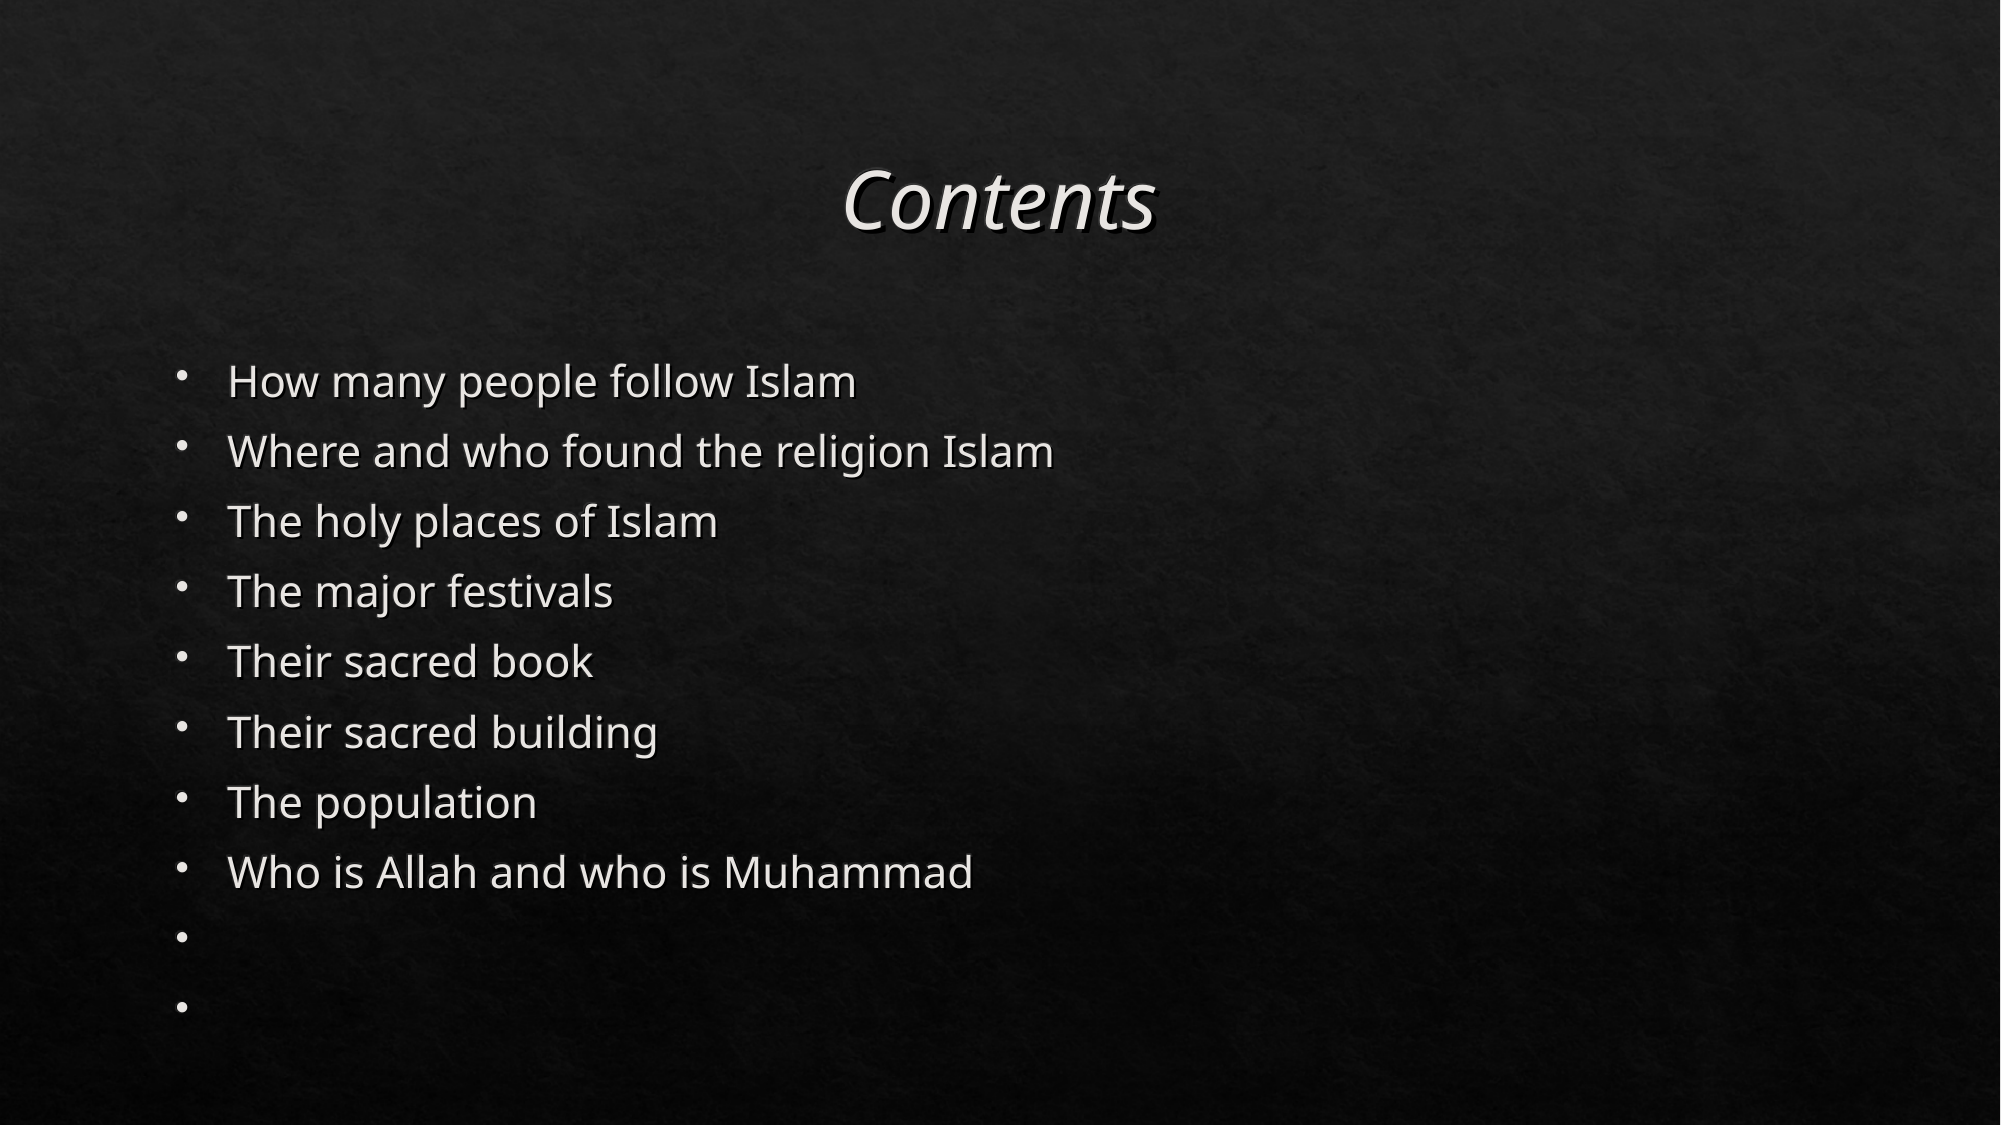

# Contents
How many people follow Islam
Where and who found the religion Islam
The holy places of Islam
The major festivals
Their sacred book
Their sacred building
The population
Who is Allah and who is Muhammad